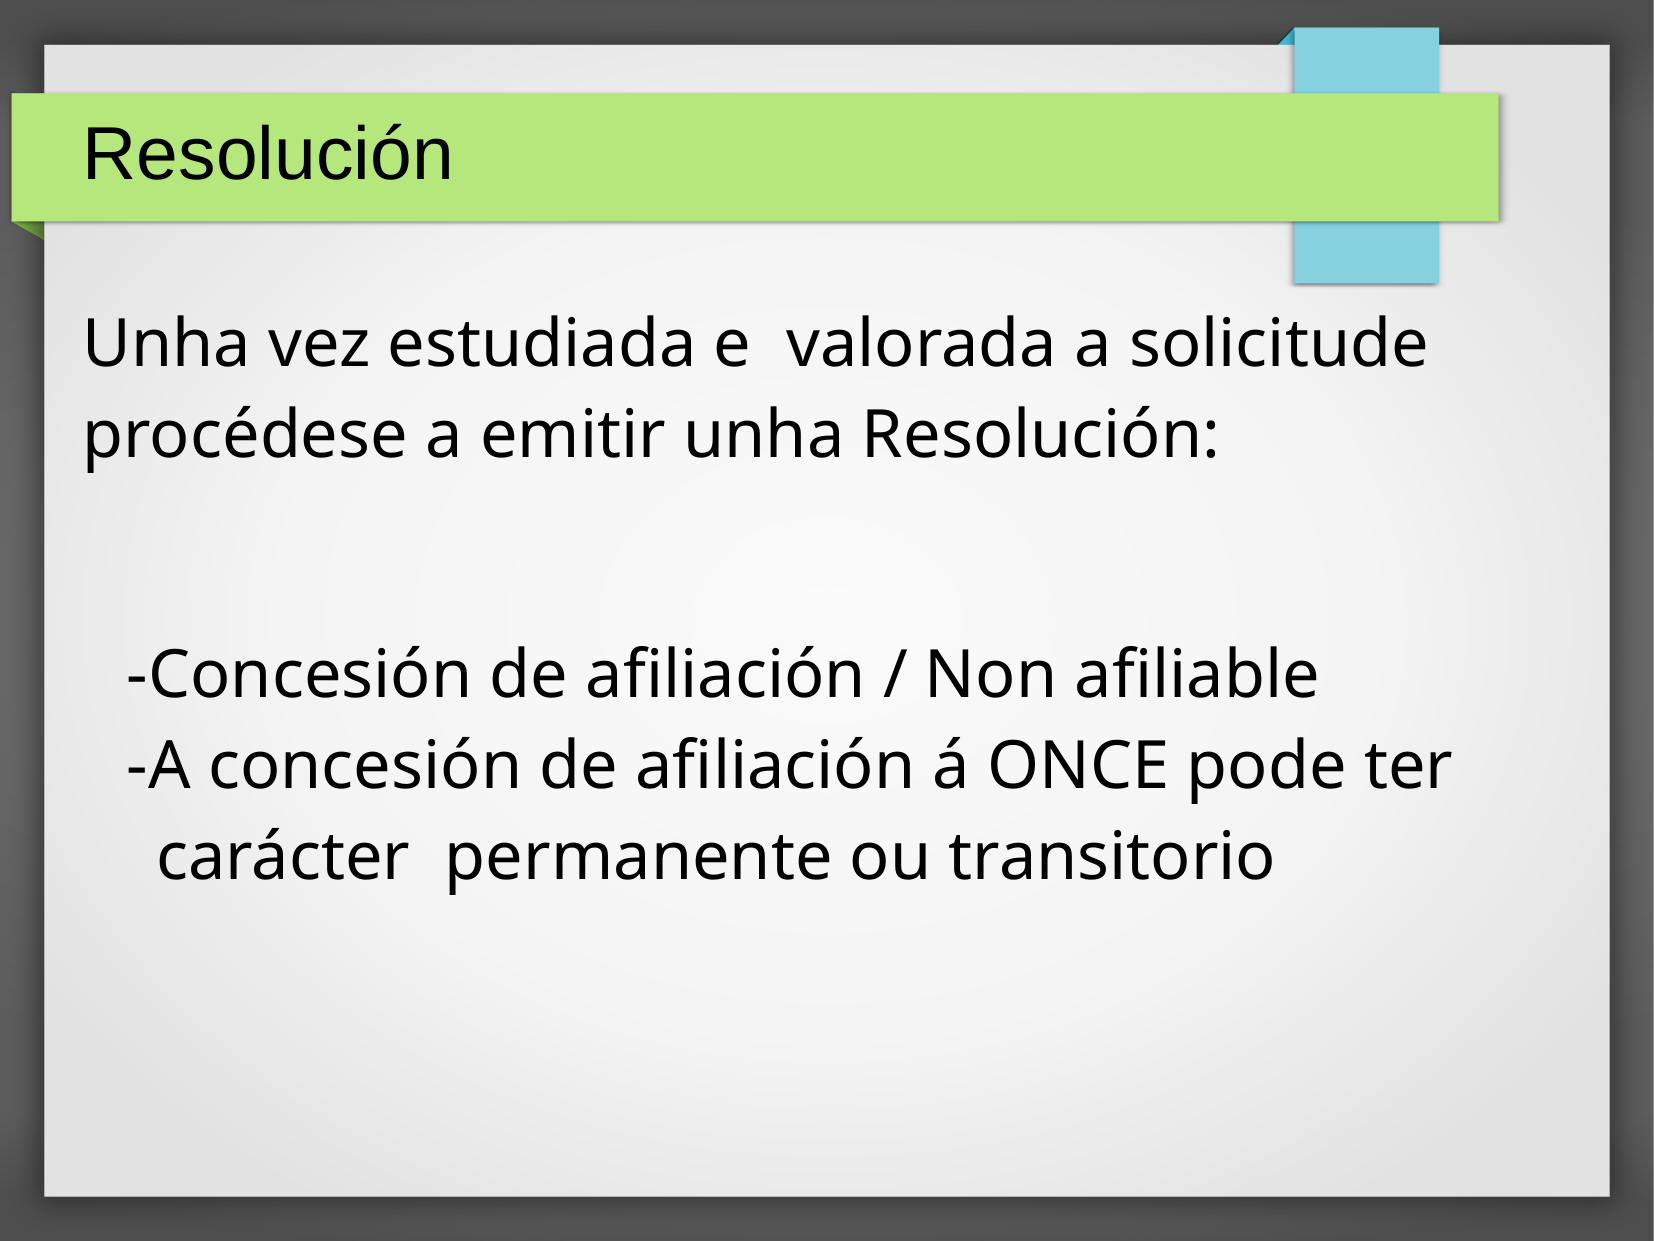

# Resolución
Unha vez estudiada e valorada a solicitude procédese a emitir unha Resolución:
-Concesión de afiliación / Non afiliable
-A concesión de afiliación á ONCE pode ter carácter permanente ou transitorio